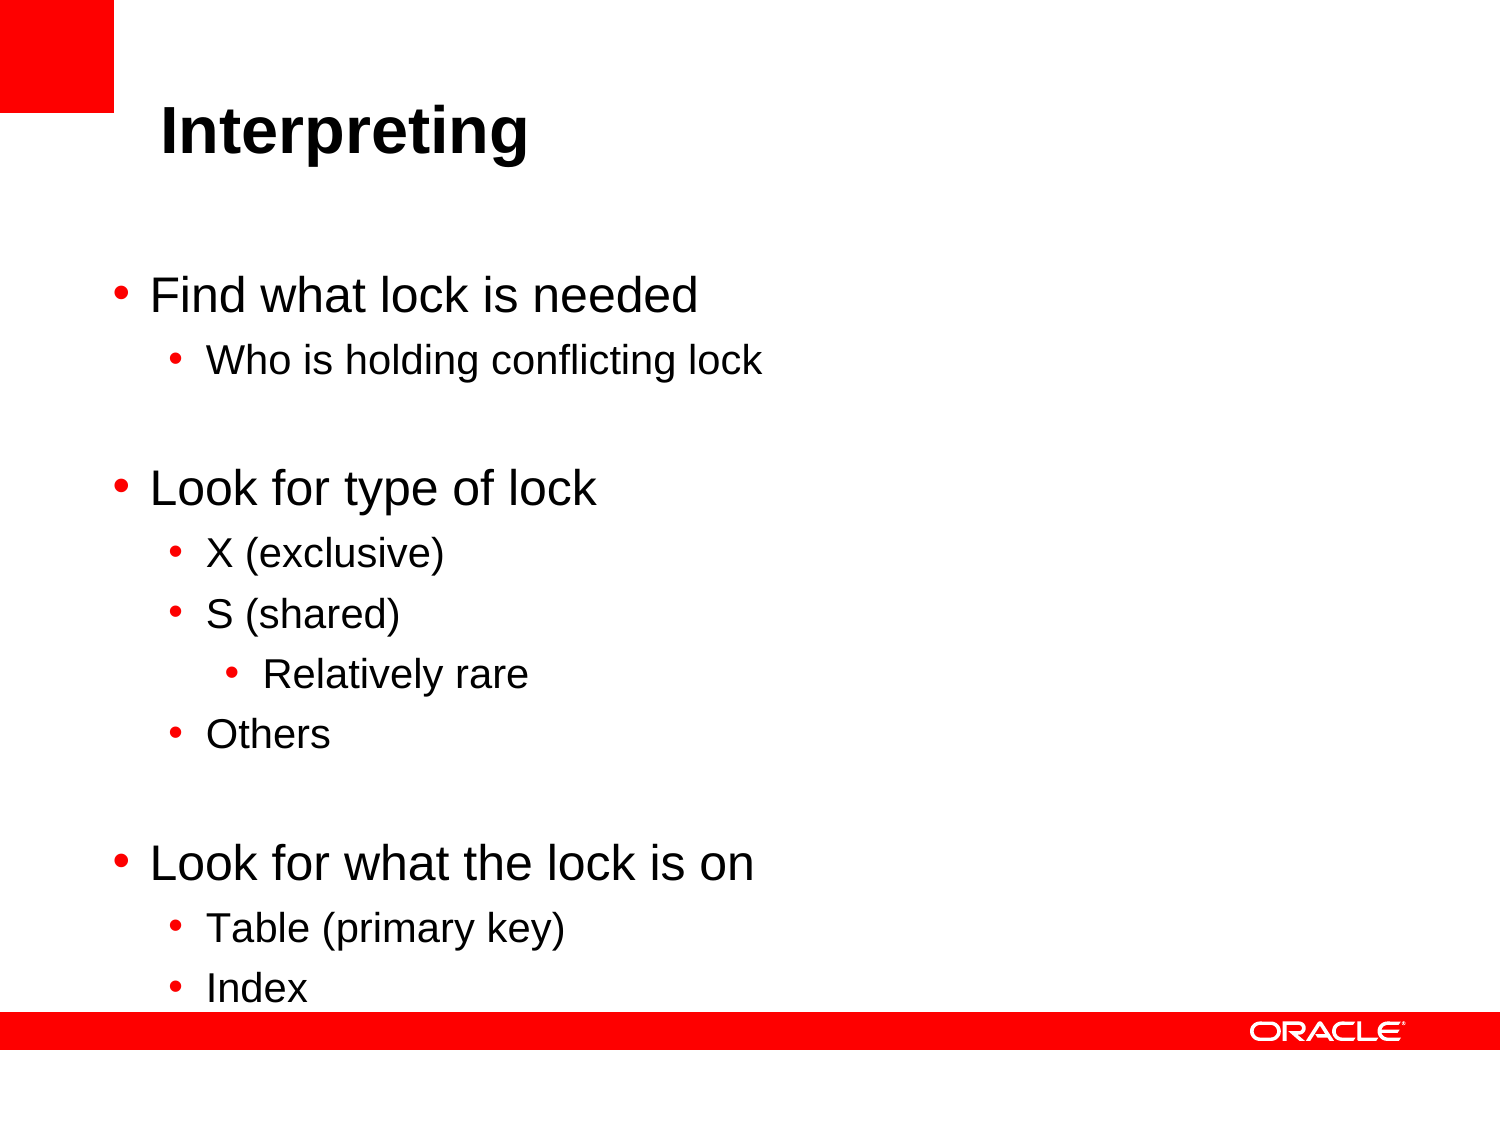

# Interpreting
Find what lock is needed
Who is holding conflicting lock
Look for type of lock
X (exclusive)
S (shared)
Relatively rare
Others
Look for what the lock is on
Table (primary key)
Index